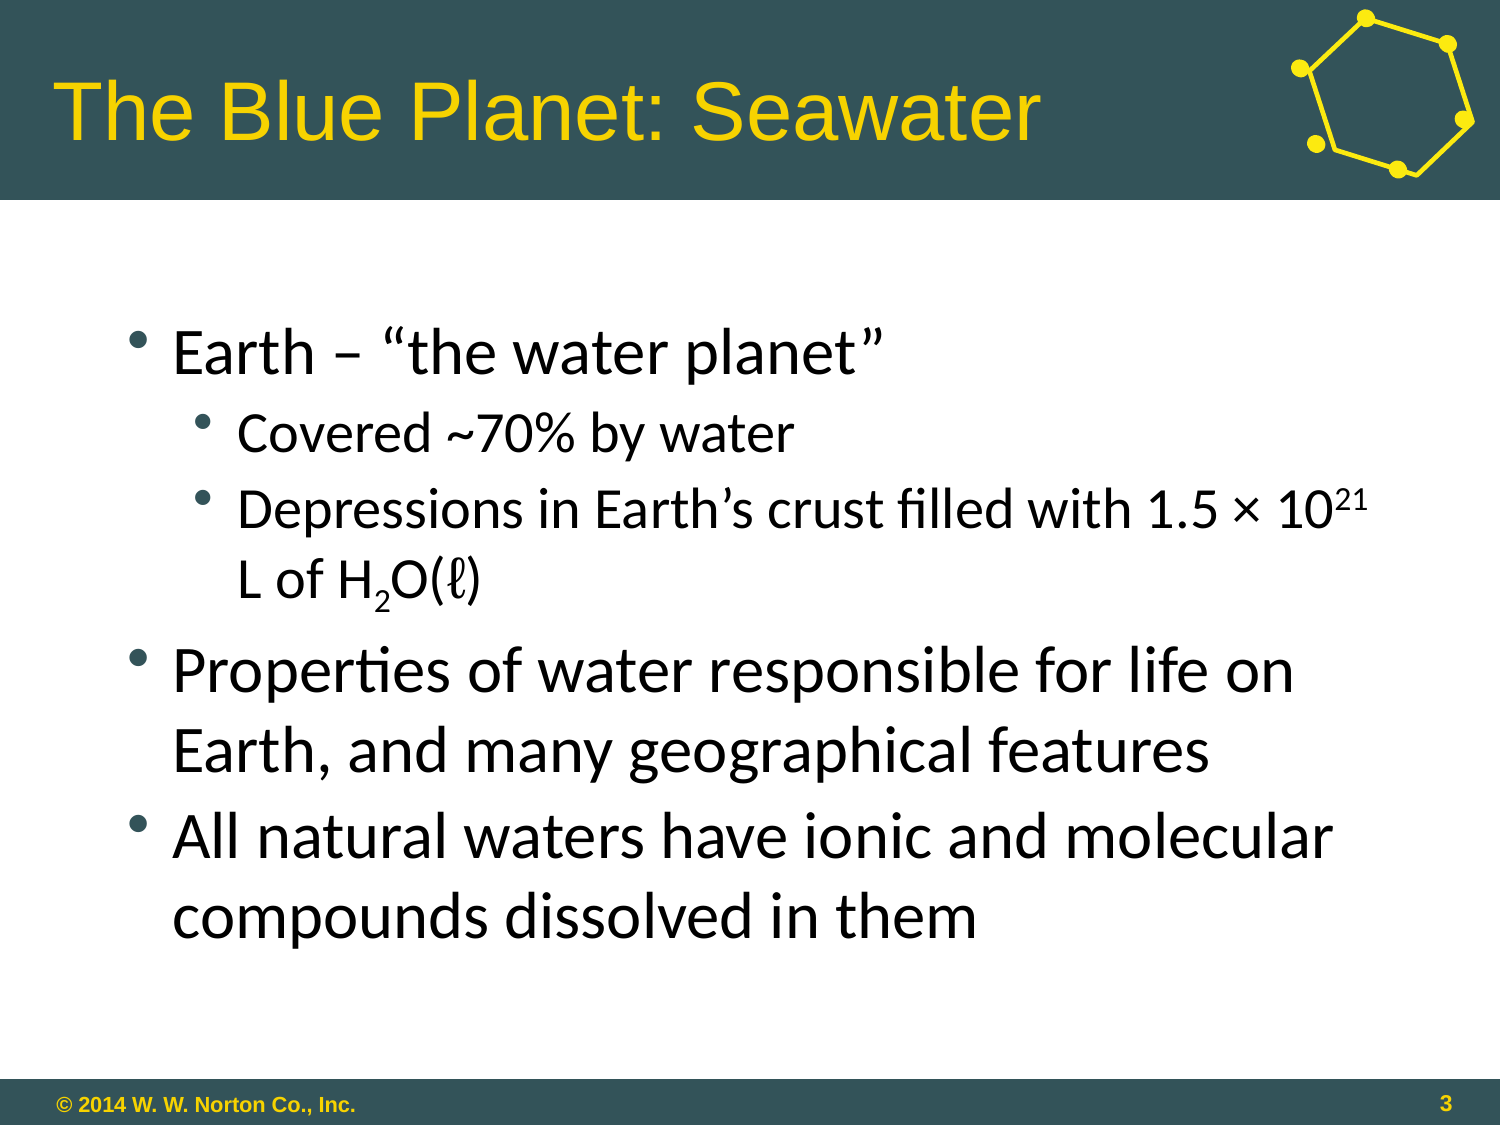

The Blue Planet: Seawater
# Earth – “the water planet”
Covered ~70% by water
Depressions in Earth’s crust filled with 1.5 × 1021 L of H2O(ℓ)
Properties of water responsible for life on Earth, and many geographical features
All natural waters have ionic and molecular compounds dissolved in them